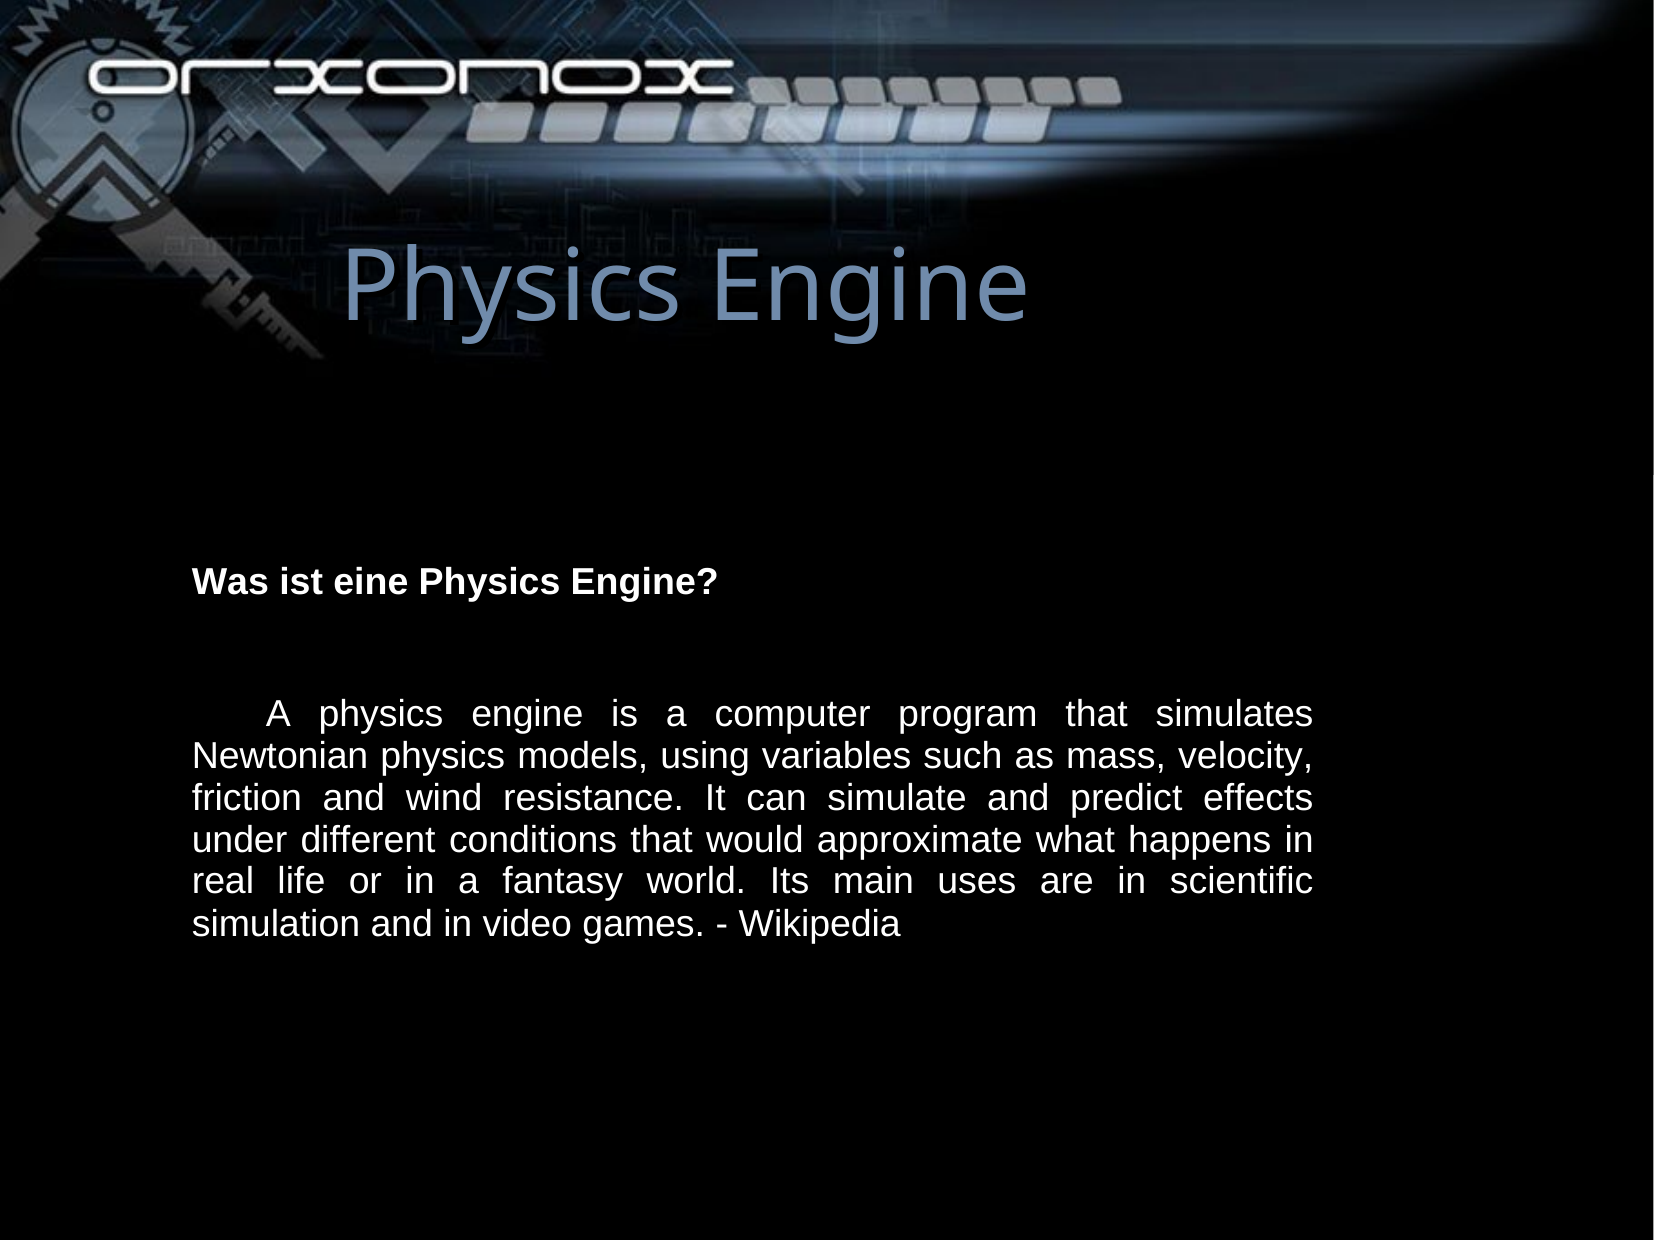

Physics Engine
Was ist eine Physics Engine?
	A physics engine is a computer program that simulates Newtonian physics models, using variables such as mass, velocity, friction and wind resistance. It can simulate and predict effects under different conditions that would approximate what happens in real life or in a fantasy world. Its main uses are in scientific simulation and in video games. - Wikipedia